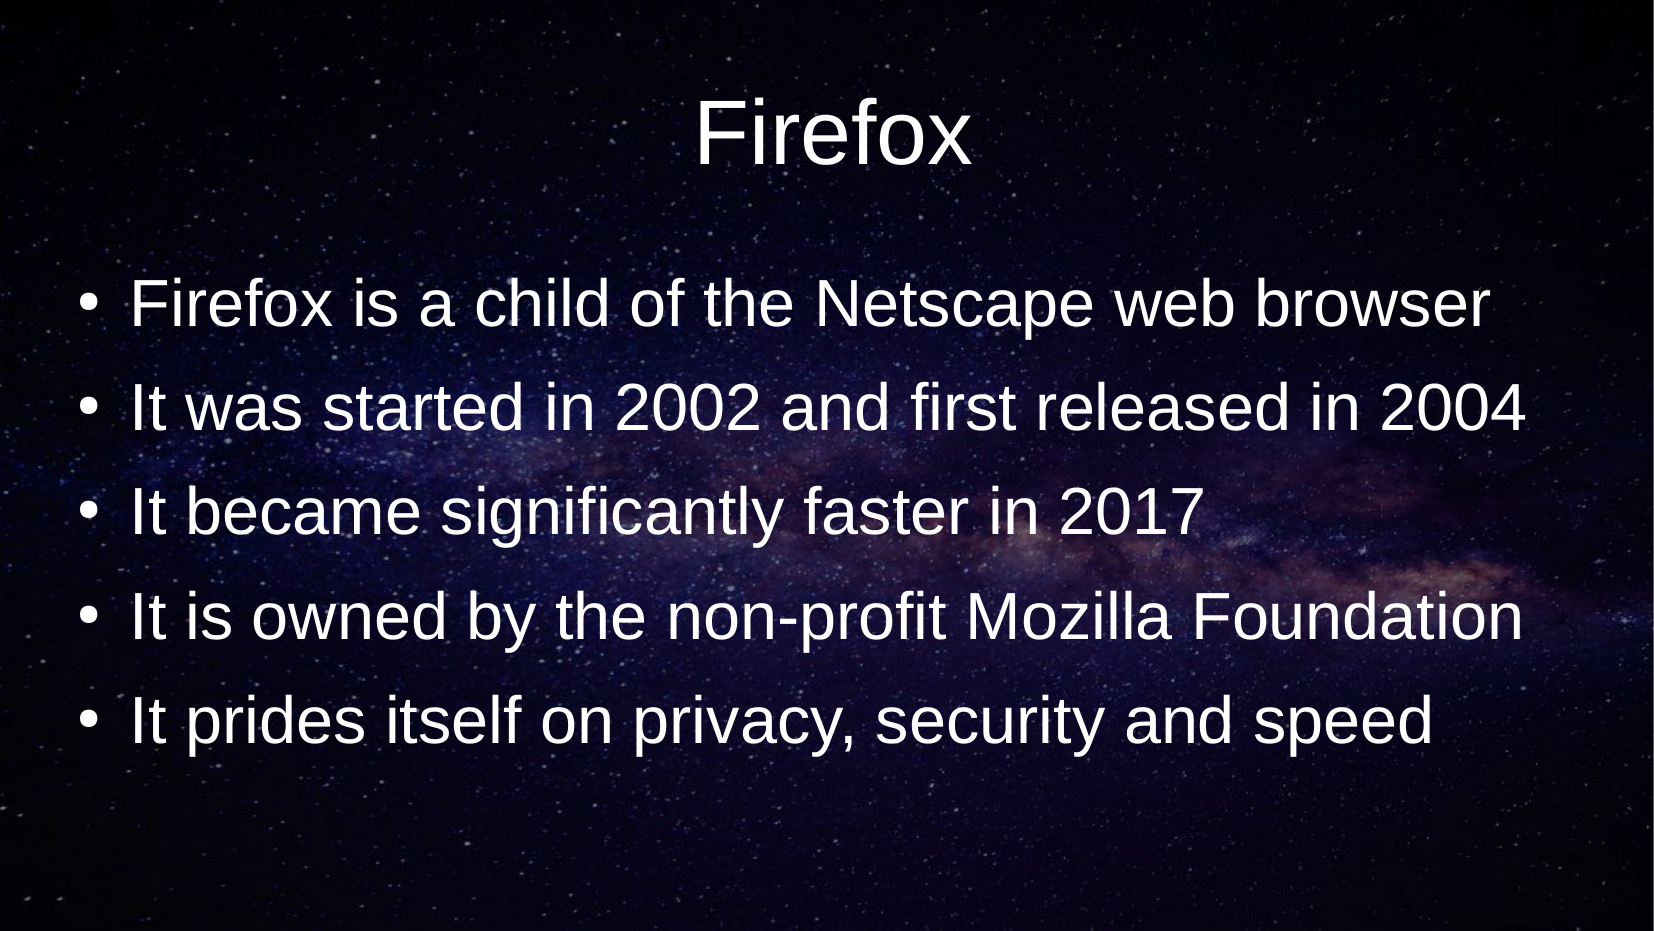

# Firefox
Firefox is a child of the Netscape web browser
It was started in 2002 and first released in 2004
It became significantly faster in 2017
It is owned by the non-profit Mozilla Foundation
It prides itself on privacy, security and speed